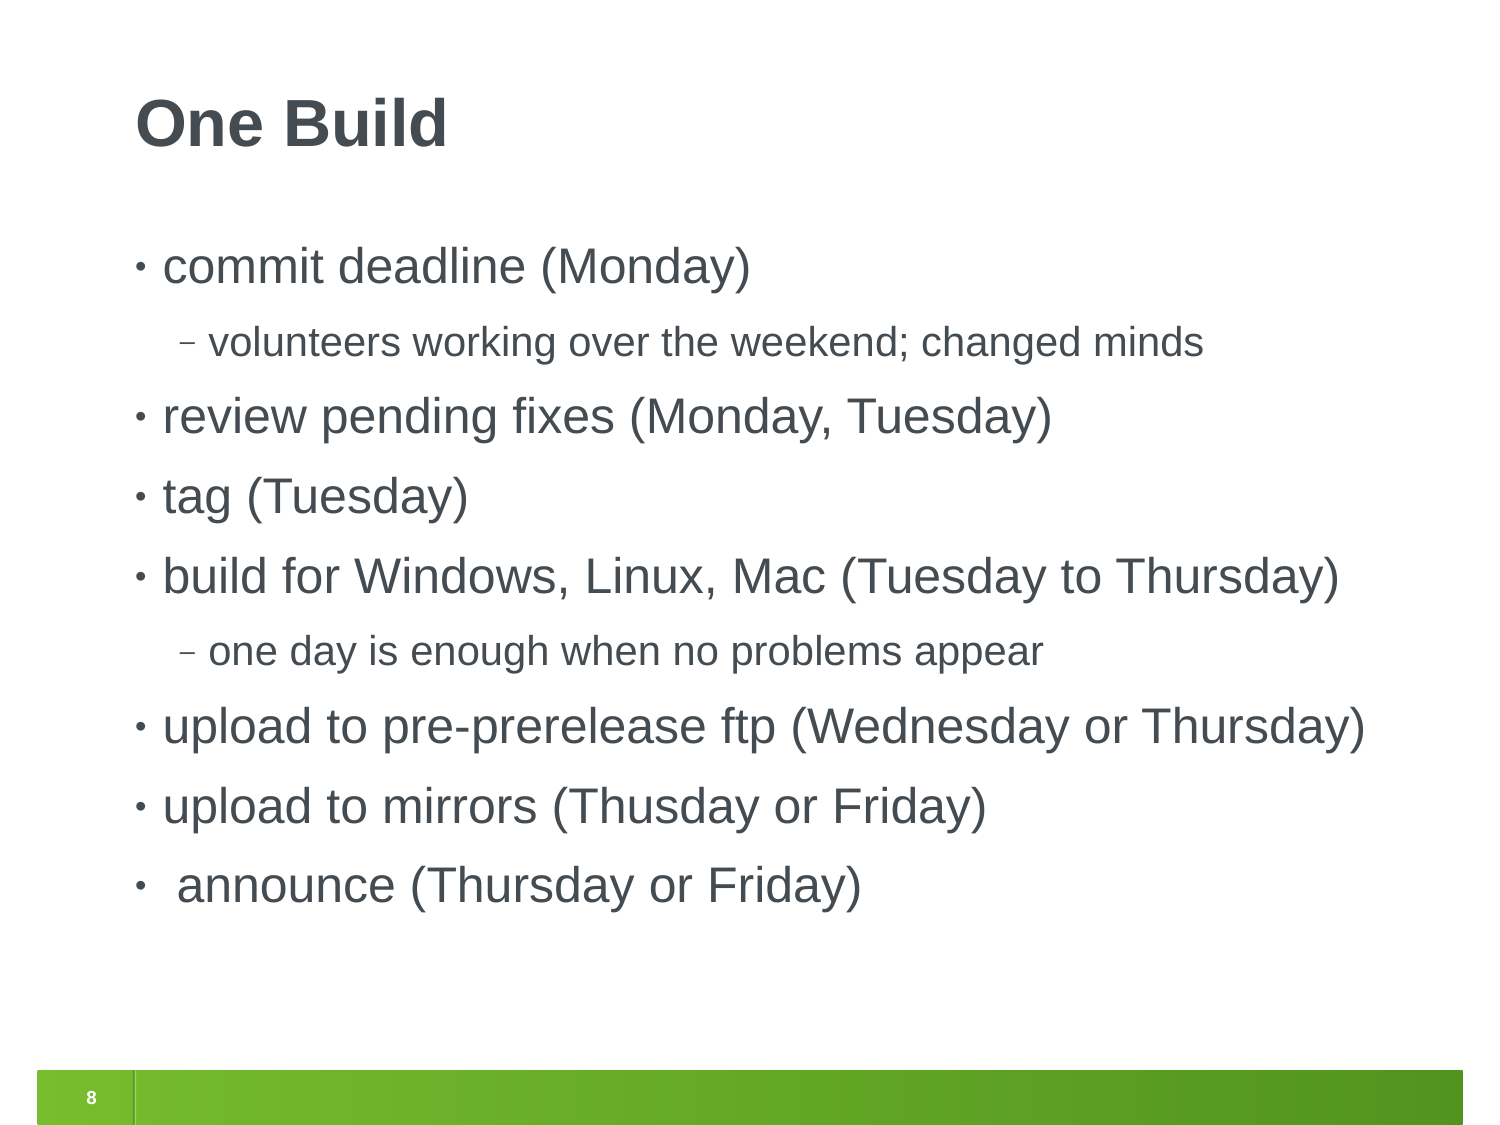

# One Build
commit deadline (Monday)
volunteers working over the weekend; changed minds
review pending fixes (Monday, Tuesday)
tag (Tuesday)
build for Windows, Linux, Mac (Tuesday to Thursday)
one day is enough when no problems appear
upload to pre-prerelease ftp (Wednesday or Thursday)
upload to mirrors (Thusday or Friday)
 announce (Thursday or Friday)